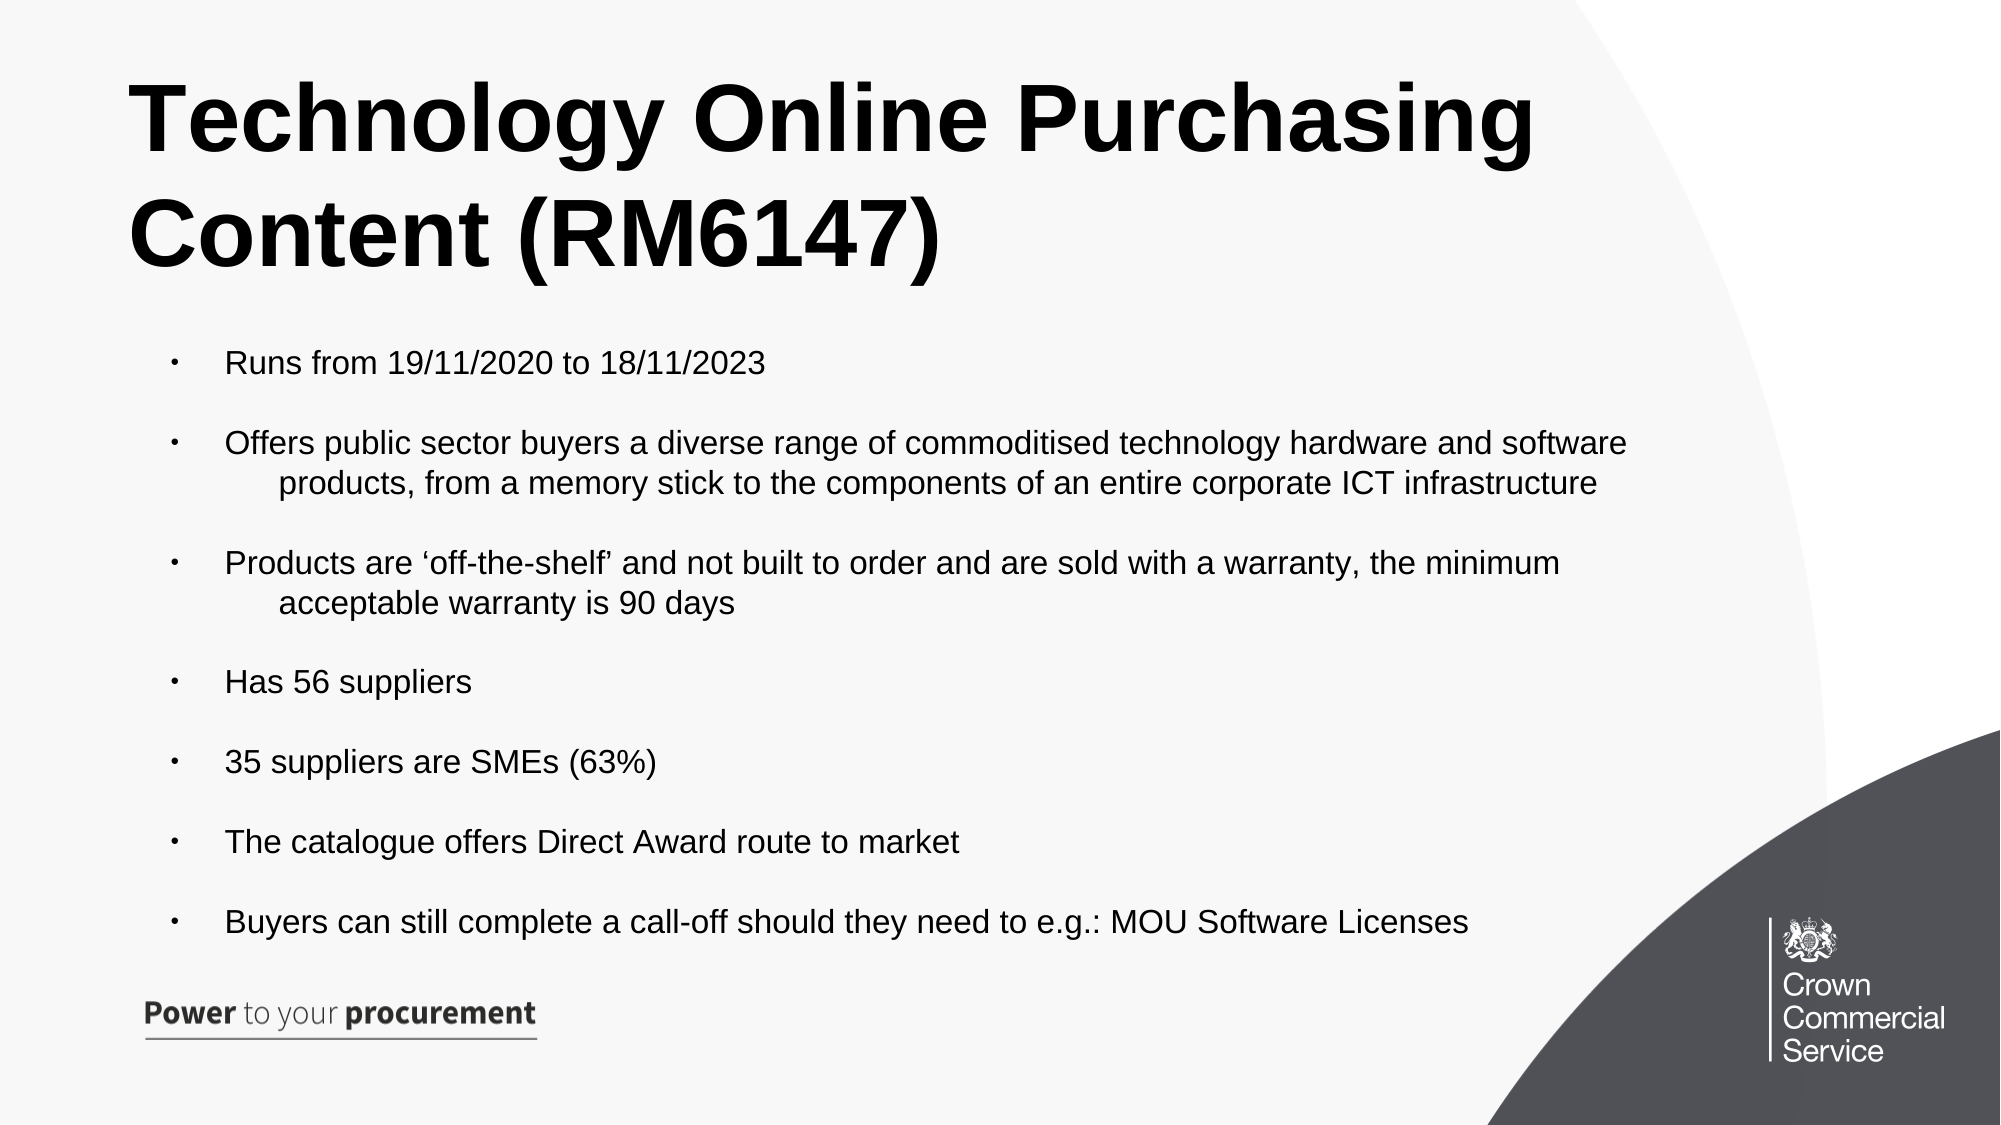

# Technology Online Purchasing Content (RM6147)
Runs from 19/11/2020 to 18/11/2023
Offers public sector buyers a diverse range of commoditised technology hardware and software products, from a memory stick to the components of an entire corporate ICT infrastructure
Products are ‘off-the-shelf’ and not built to order and are sold with a warranty, the minimum acceptable warranty is 90 days
Has 56 suppliers
35 suppliers are SMEs (63%)
The catalogue offers Direct Award route to market
Buyers can still complete a call-off should they need to e.g.: MOU Software Licenses